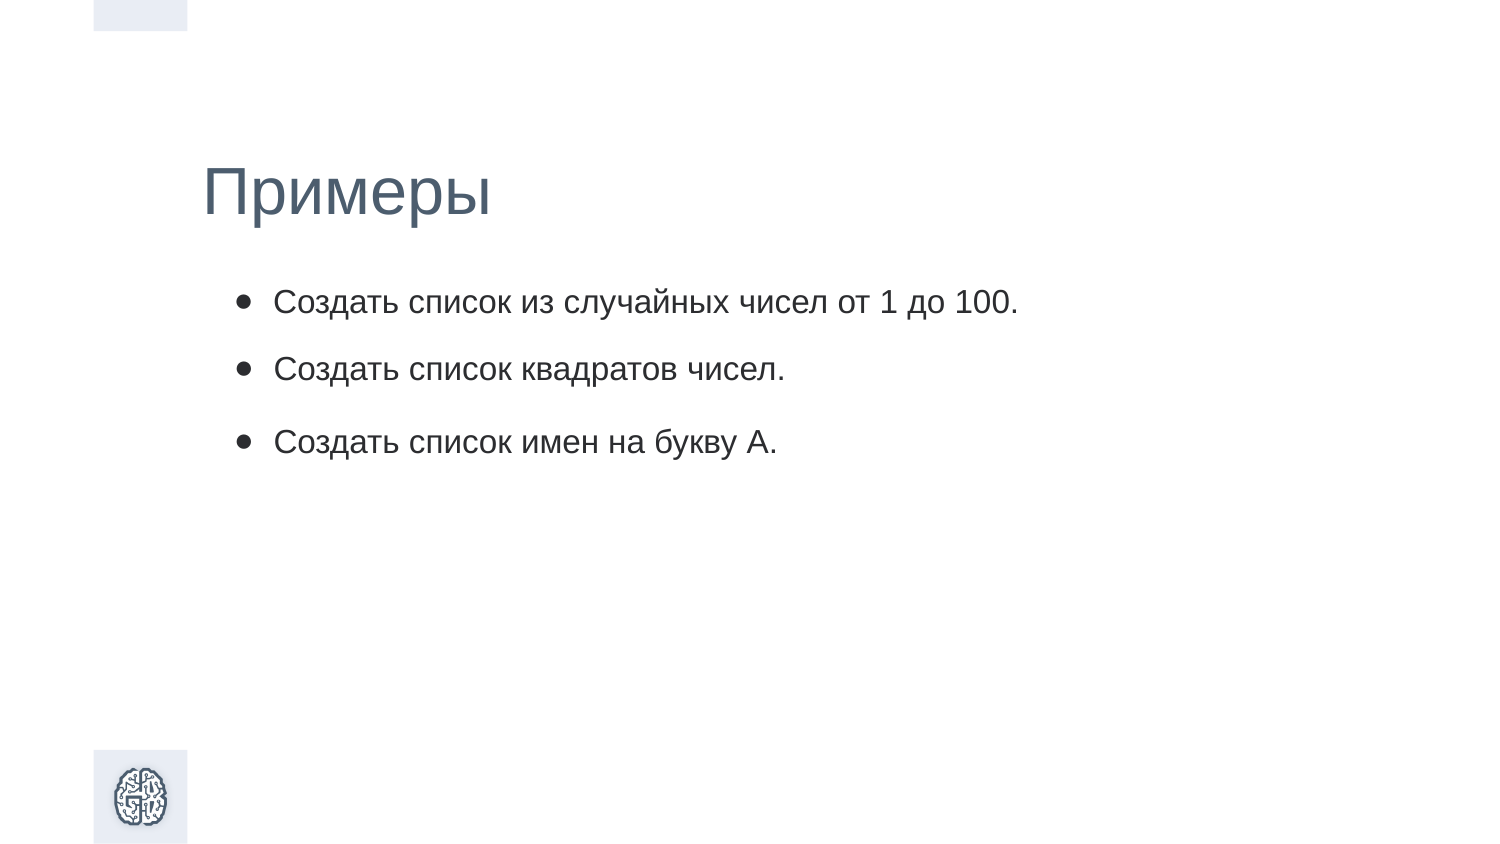

Примеры
Создать список из случайных чисел от 1 до 100.
Создать список квадратов чисел.
Создать список имен на букву А.